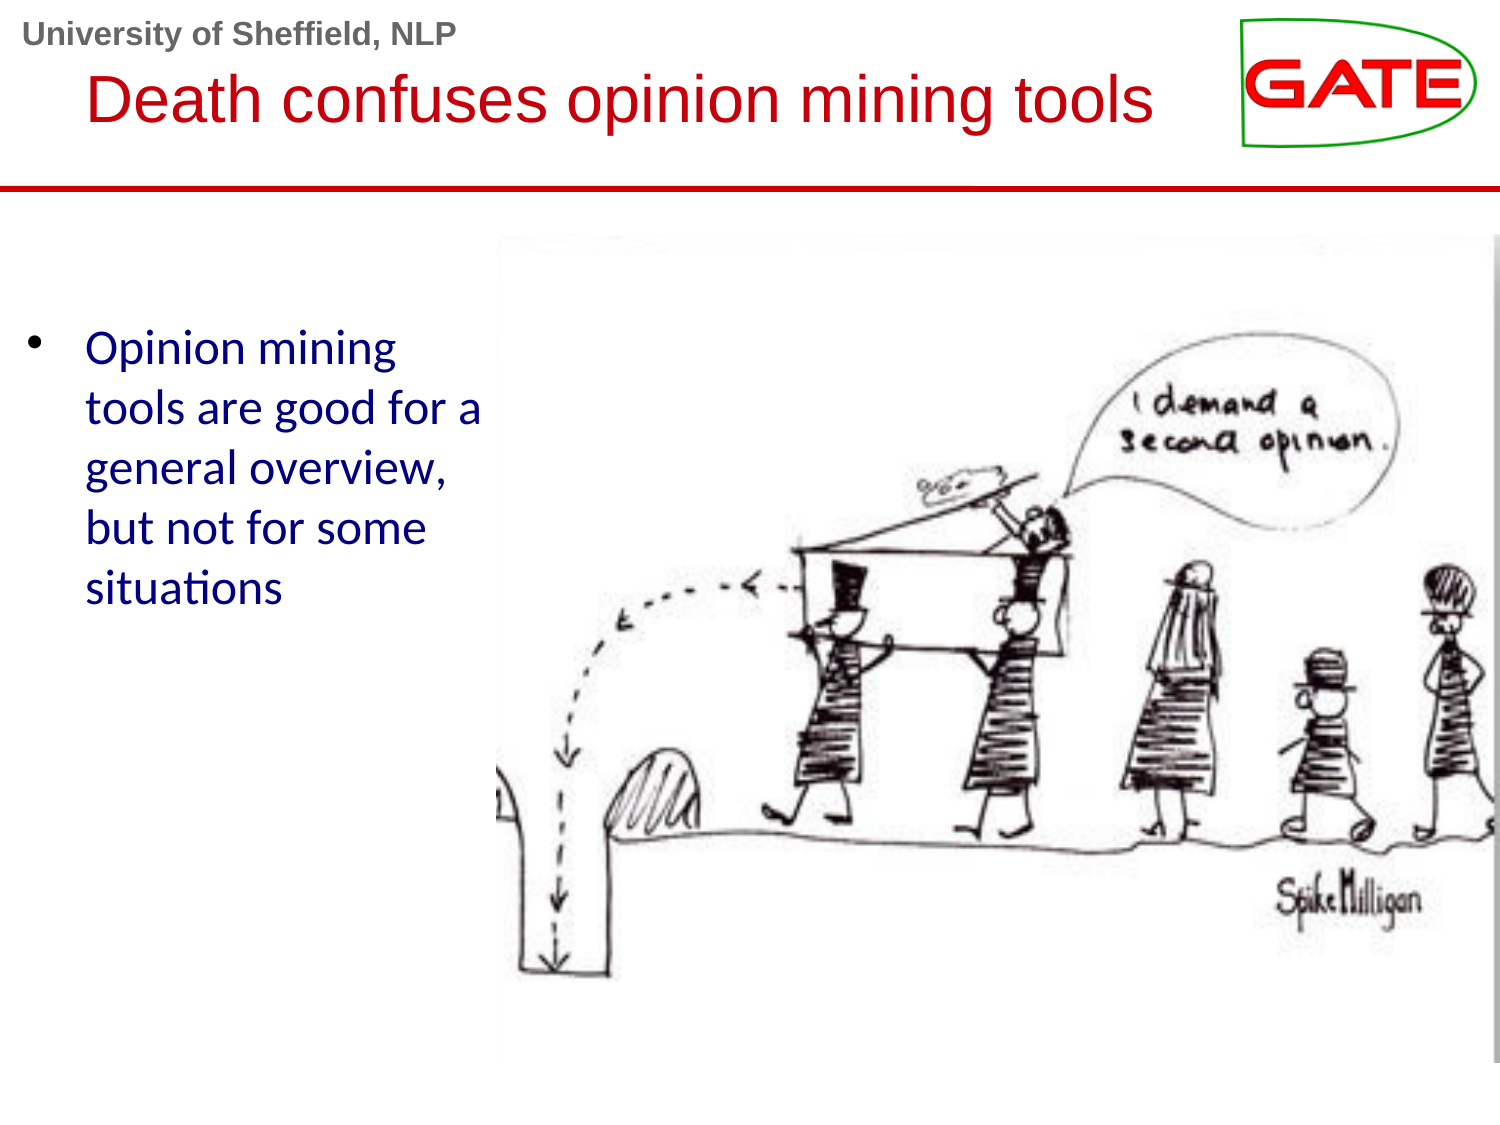

# Death confuses opinion mining tools
Opinion mining tools are good for a general overview, but not for some situations